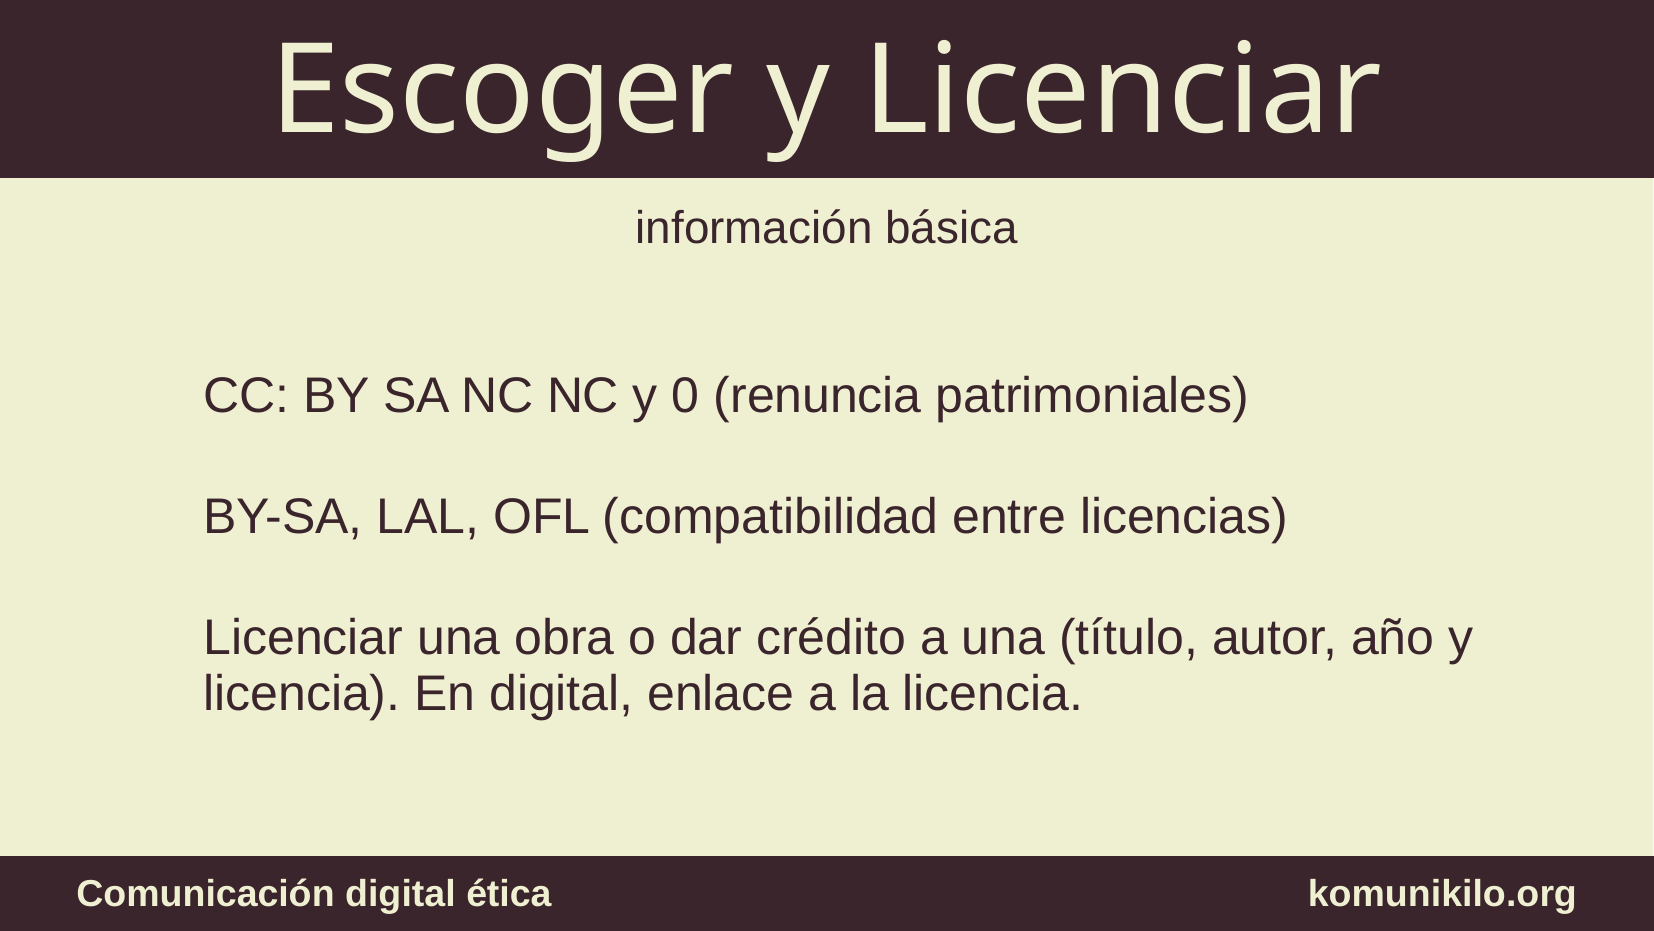

# Escoger y Licenciar
información básica
CC: BY SA NC NC y 0 (renuncia patrimoniales)
BY-SA, LAL, OFL (compatibilidad entre licencias)
Licenciar una obra o dar crédito a una (título, autor, año y licencia). En digital, enlace a la licencia.
Comunicación digital ética komunikilo.org